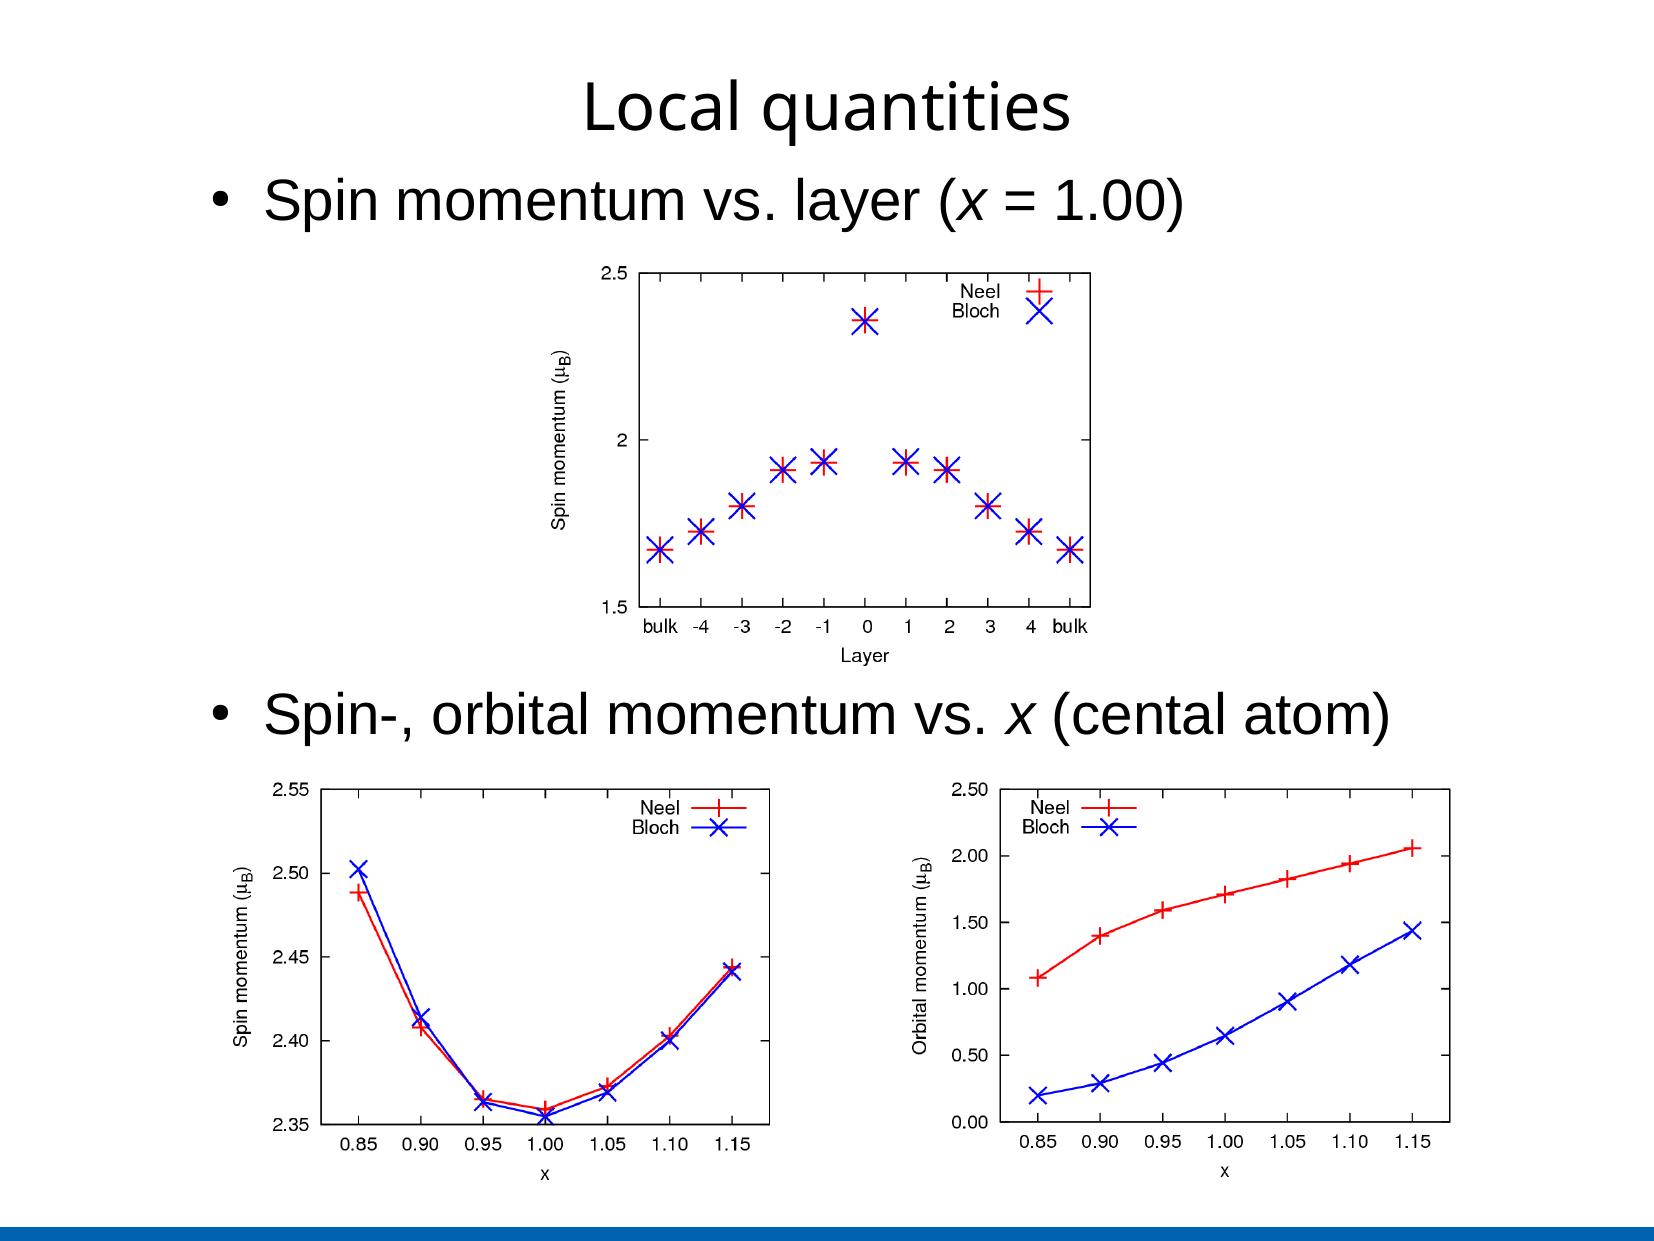

# Local quantities
Spin momentum vs. layer (x = 1.00)
Spin-, orbital momentum vs. x (cental atom)